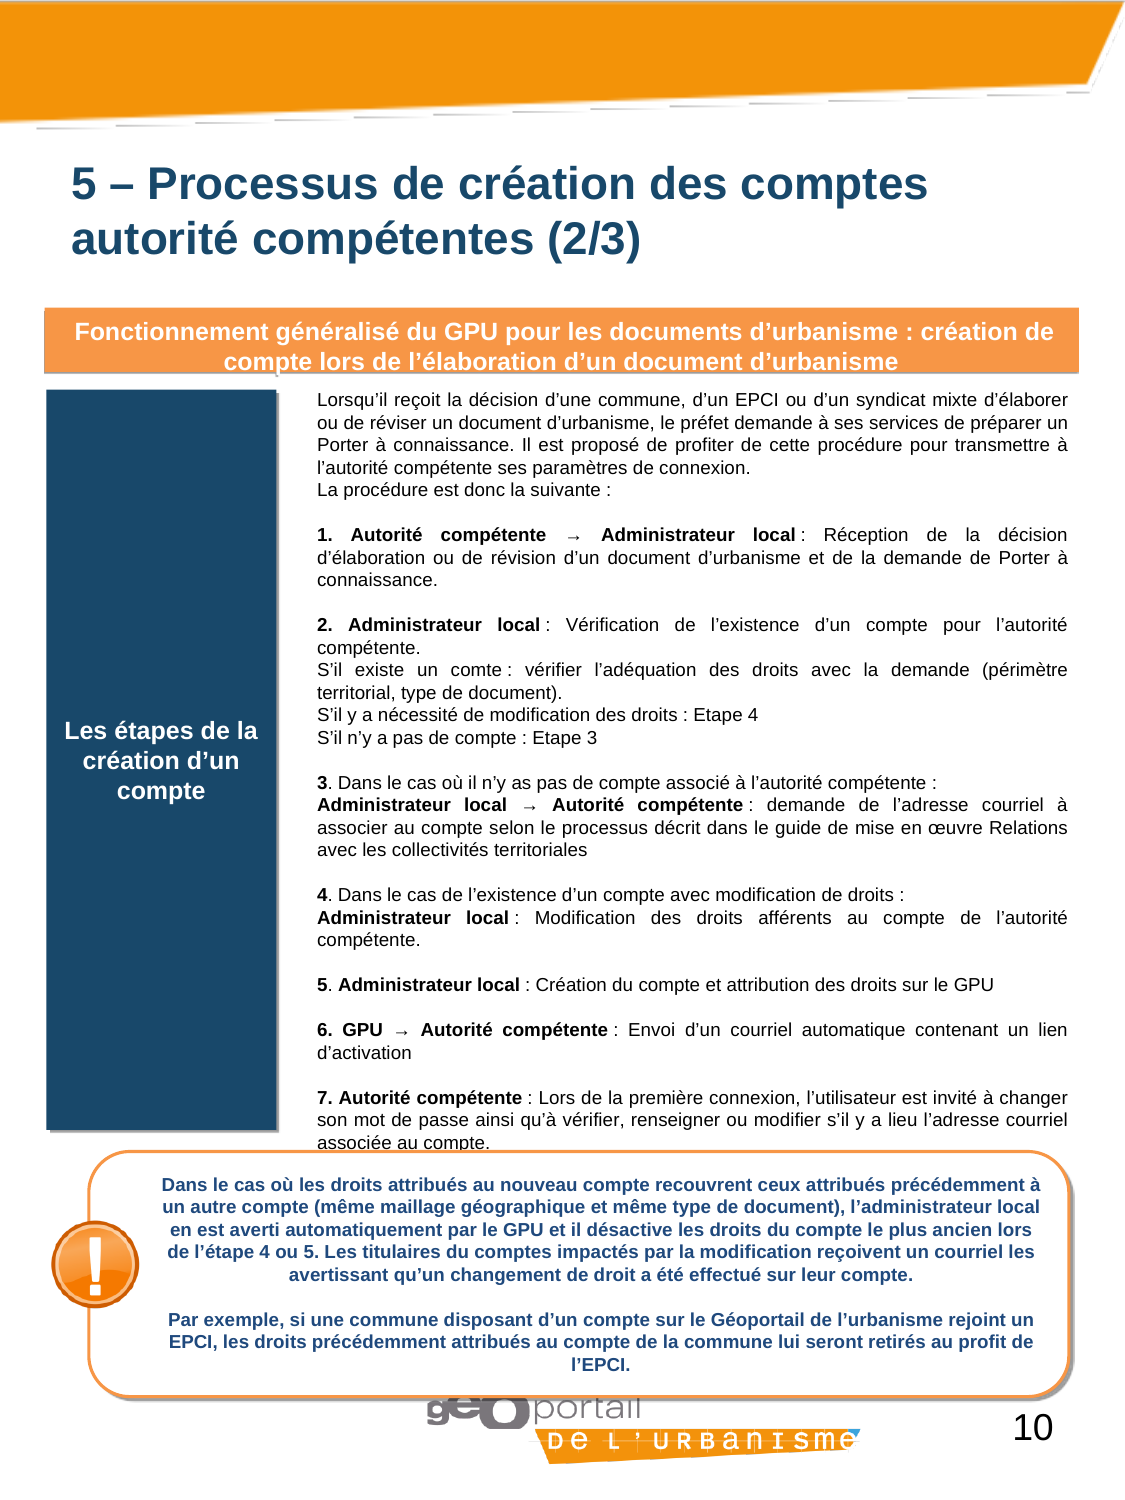

# 5 – Processus de création des comptes autorité compétentes (2/3)
 Fonctionnement généralisé du GPU pour les documents d’urbanisme : création de compte lors de l’élaboration d’un document d’urbanisme
Les étapes de la création d’un compte
Lorsqu’il reçoit la décision d’une commune, d’un EPCI ou d’un syndicat mixte d’élaborer ou de réviser un document d’urbanisme, le préfet demande à ses services de préparer un Porter à connaissance. Il est proposé de profiter de cette procédure pour transmettre à l’autorité compétente ses paramètres de connexion.
La procédure est donc la suivante :
1. Autorité compétente → Administrateur local : Réception de la décision d’élaboration ou de révision d’un document d’urbanisme et de la demande de Porter à connaissance.
2. Administrateur local : Vérification de l’existence d’un compte pour l’autorité compétente.
S’il existe un comte : vérifier l’adéquation des droits avec la demande (périmètre territorial, type de document).
S’il y a nécessité de modification des droits : Etape 4
S’il n’y a pas de compte : Etape 3
3. Dans le cas où il n’y as pas de compte associé à l’autorité compétente :
Administrateur local → Autorité compétente : demande de l’adresse courriel à associer au compte selon le processus décrit dans le guide de mise en œuvre Relations avec les collectivités territoriales
4. Dans le cas de l’existence d’un compte avec modification de droits :
Administrateur local : Modification des droits afférents au compte de l’autorité compétente.
5. Administrateur local : Création du compte et attribution des droits sur le GPU
6. GPU → Autorité compétente : Envoi d’un courriel automatique contenant un lien d’activation
7. Autorité compétente : Lors de la première connexion, l’utilisateur est invité à changer son mot de passe ainsi qu’à vérifier, renseigner ou modifier s’il y a lieu l’adresse courriel associée au compte.
Dans le cas où les droits attribués au nouveau compte recouvrent ceux attribués précédemment à un autre compte (même maillage géographique et même type de document), l’administrateur local en est averti automatiquement par le GPU et il désactive les droits du compte le plus ancien lors de l’étape 4 ou 5. Les titulaires du comptes impactés par la modification reçoivent un courriel les avertissant qu’un changement de droit a été effectué sur leur compte.
Par exemple, si une commune disposant d’un compte sur le Géoportail de l’urbanisme rejoint un EPCI, les droits précédemment attribués au compte de la commune lui seront retirés au profit de l’EPCI.